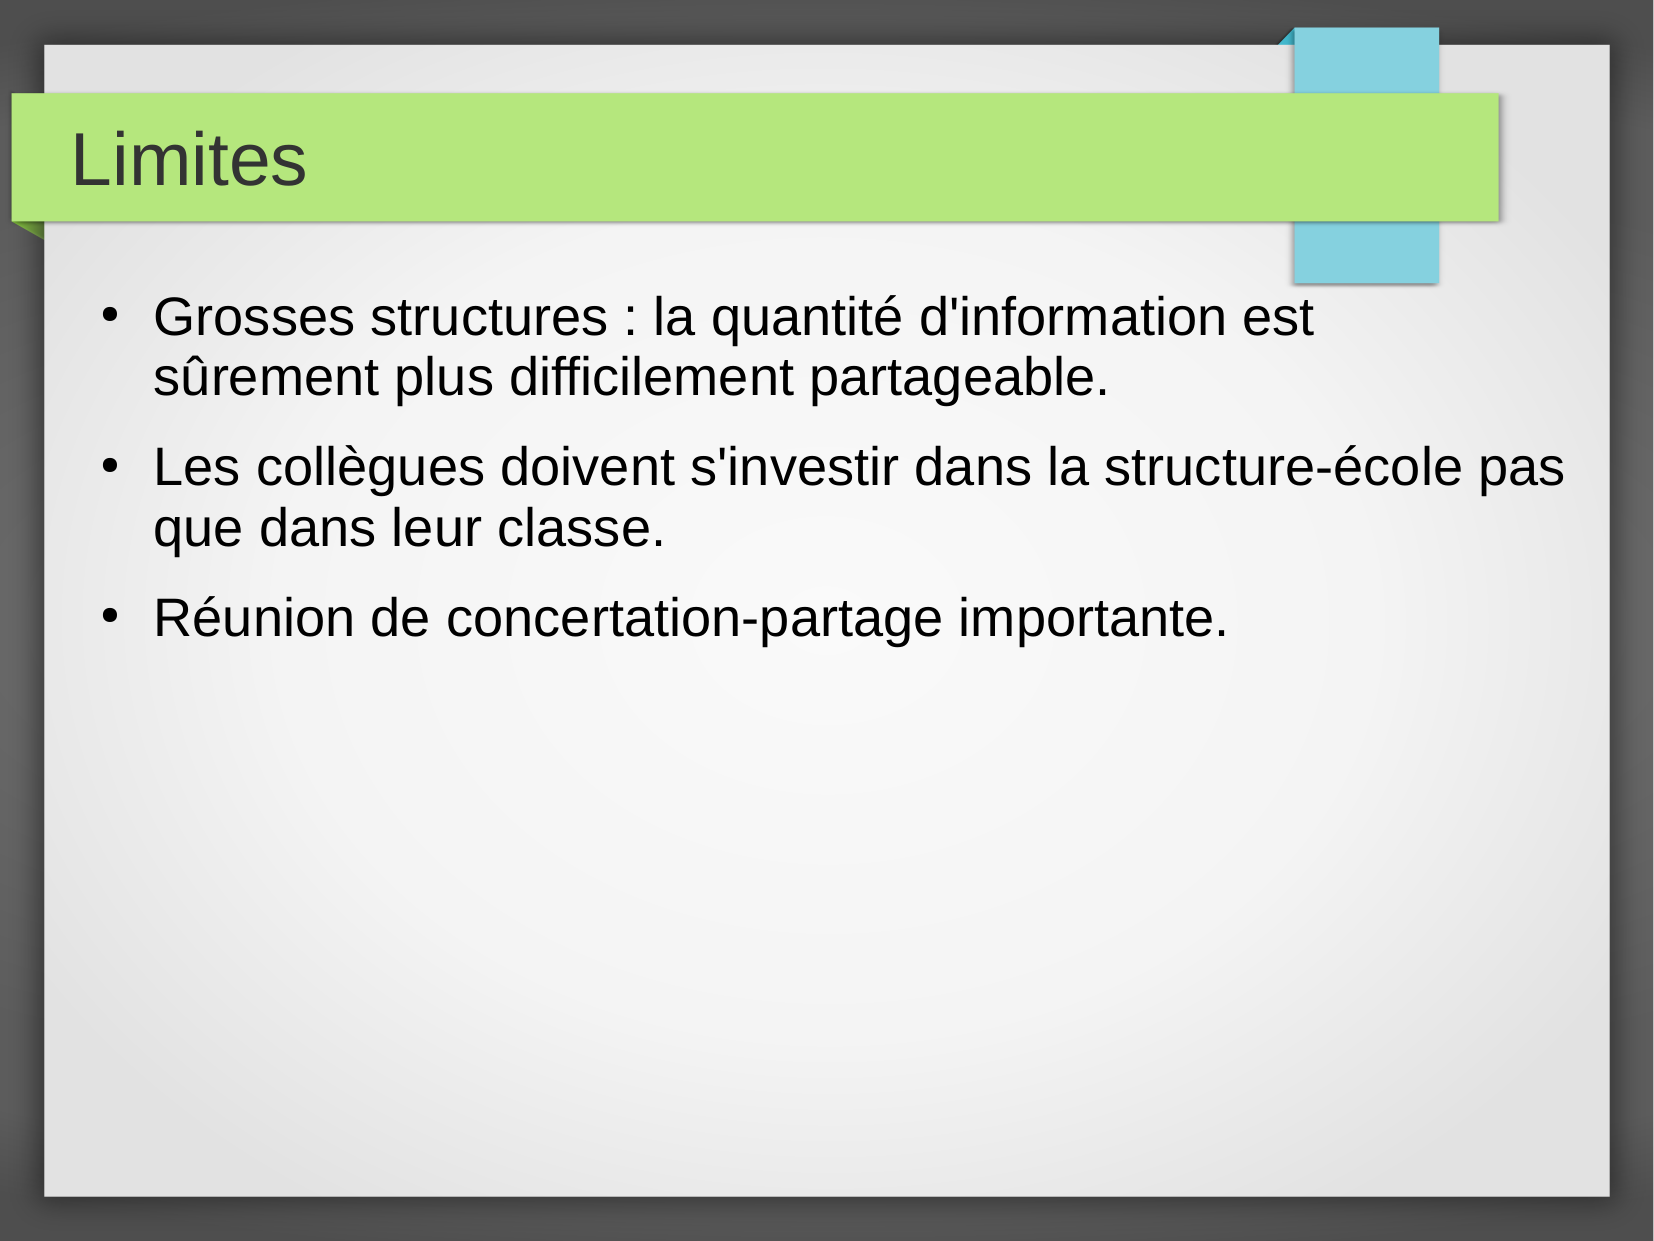

# Limites
Grosses structures : la quantité d'information est sûrement plus difficilement partageable.
Les collègues doivent s'investir dans la structure-école pas que dans leur classe.
Réunion de concertation-partage importante.